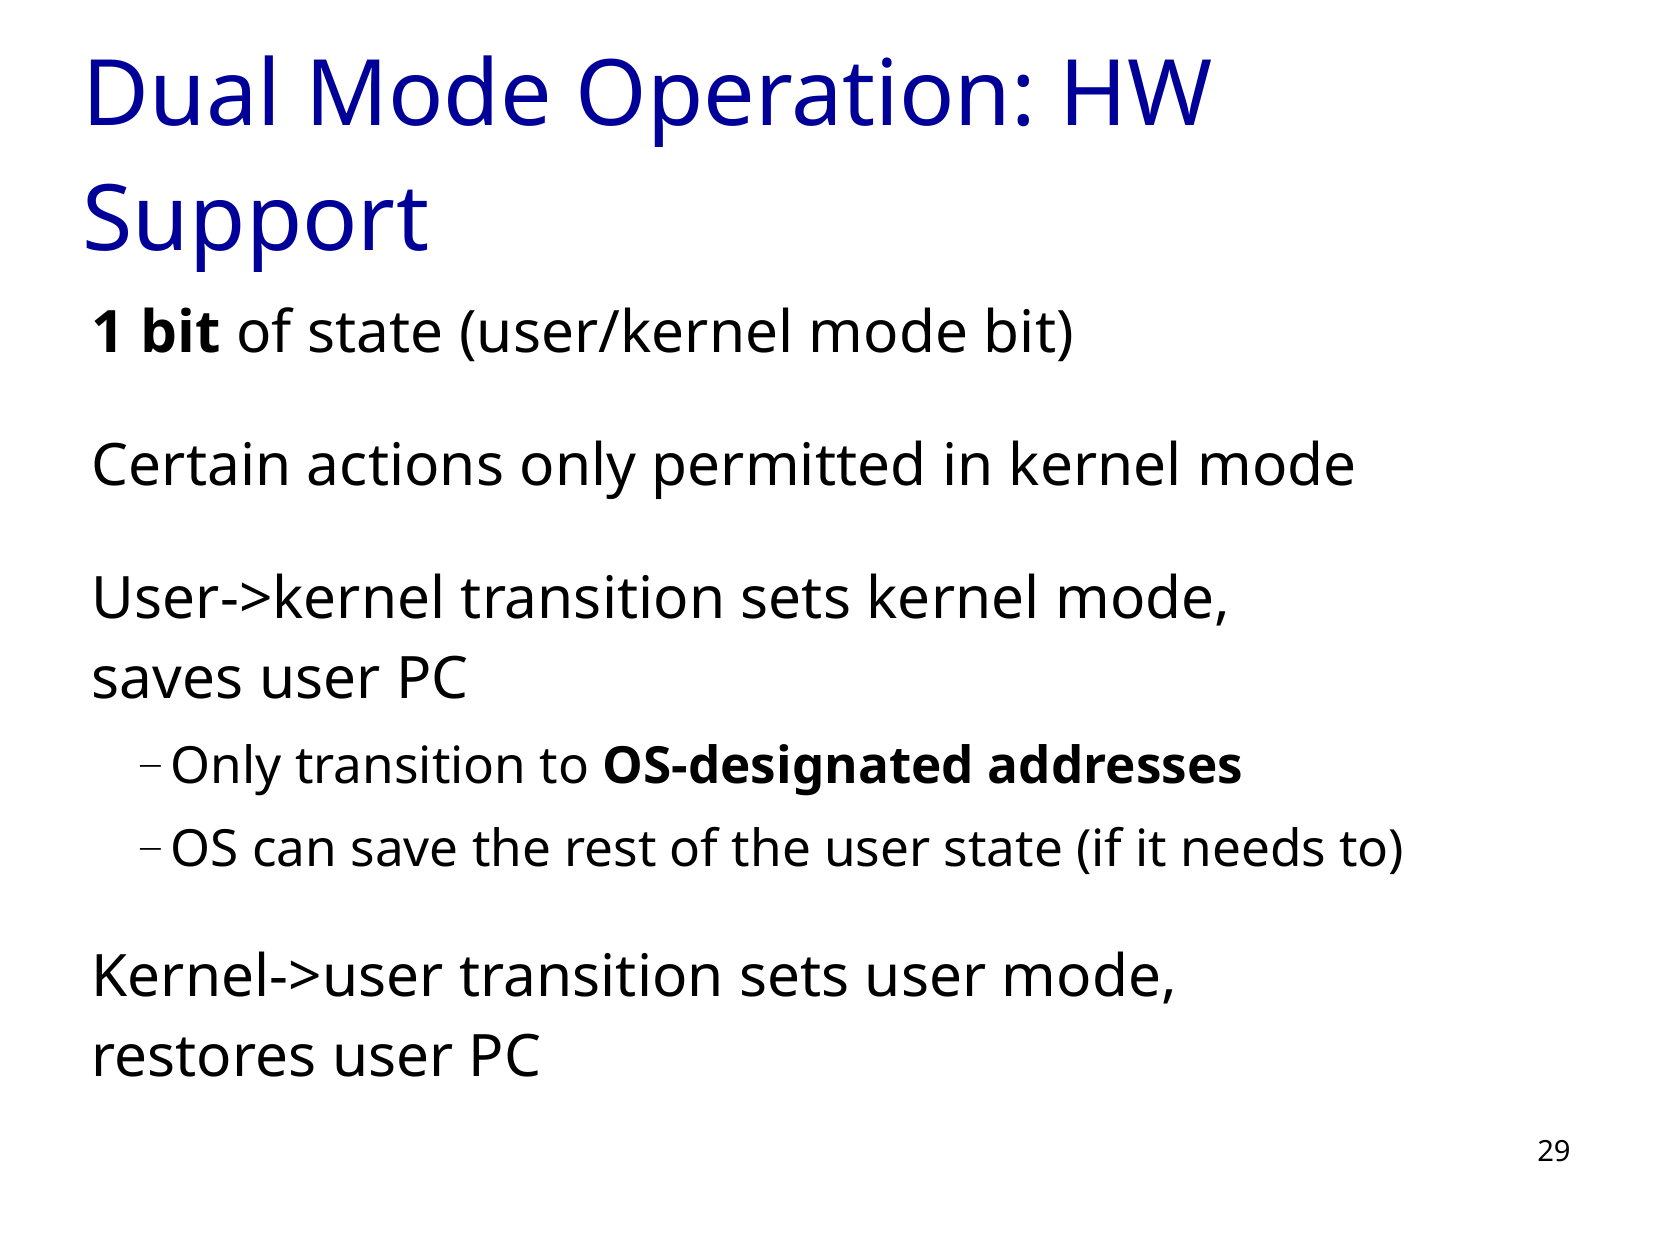

# Dual Mode Operation: HW Support
1 bit of state (user/kernel mode bit)
Certain actions only permitted in kernel mode
User->kernel transition sets kernel mode,
saves user PC
Only transition to OS-designated addresses
OS can save the rest of the user state (if it needs to)
Kernel->user transition sets user mode,
restores user PC
29